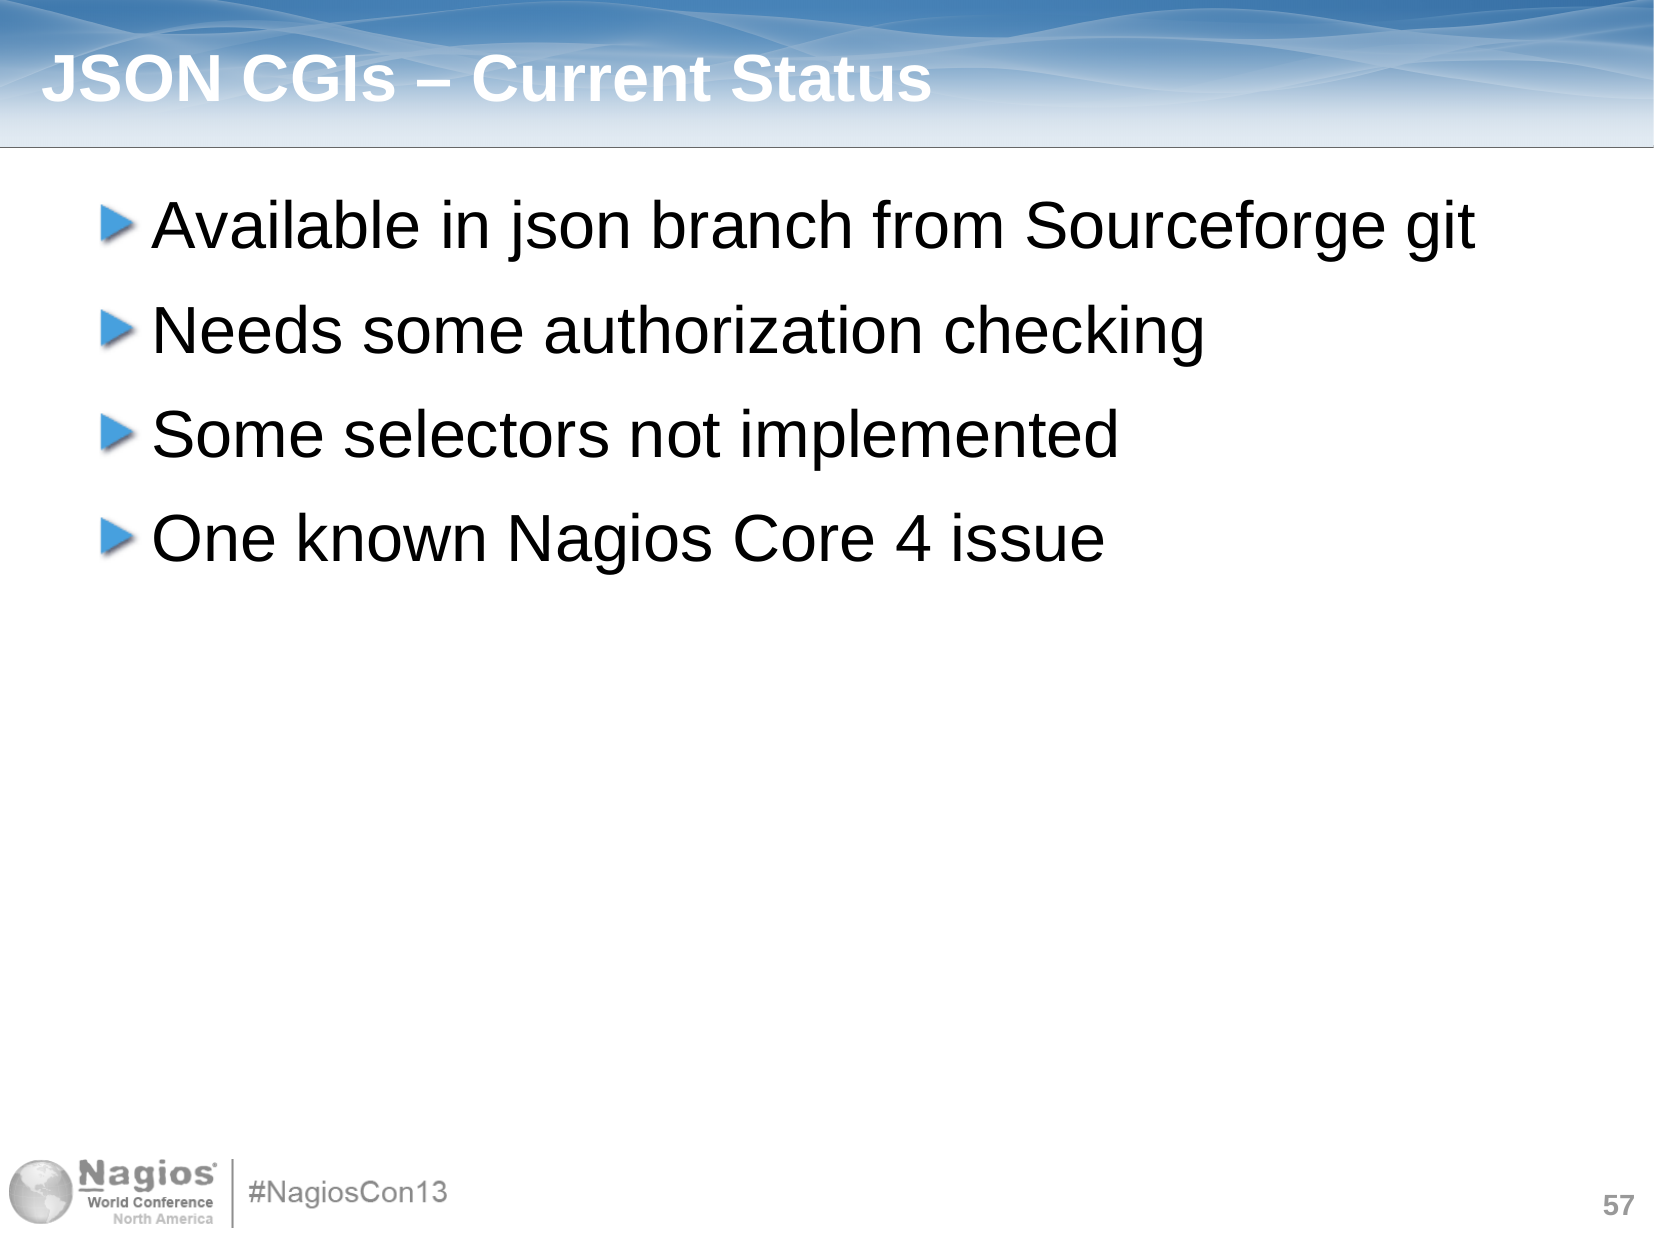

# JSON CGIs – Current Status
Available in json branch from Sourceforge git
Needs some authorization checking
Some selectors not implemented
One known Nagios Core 4 issue
57